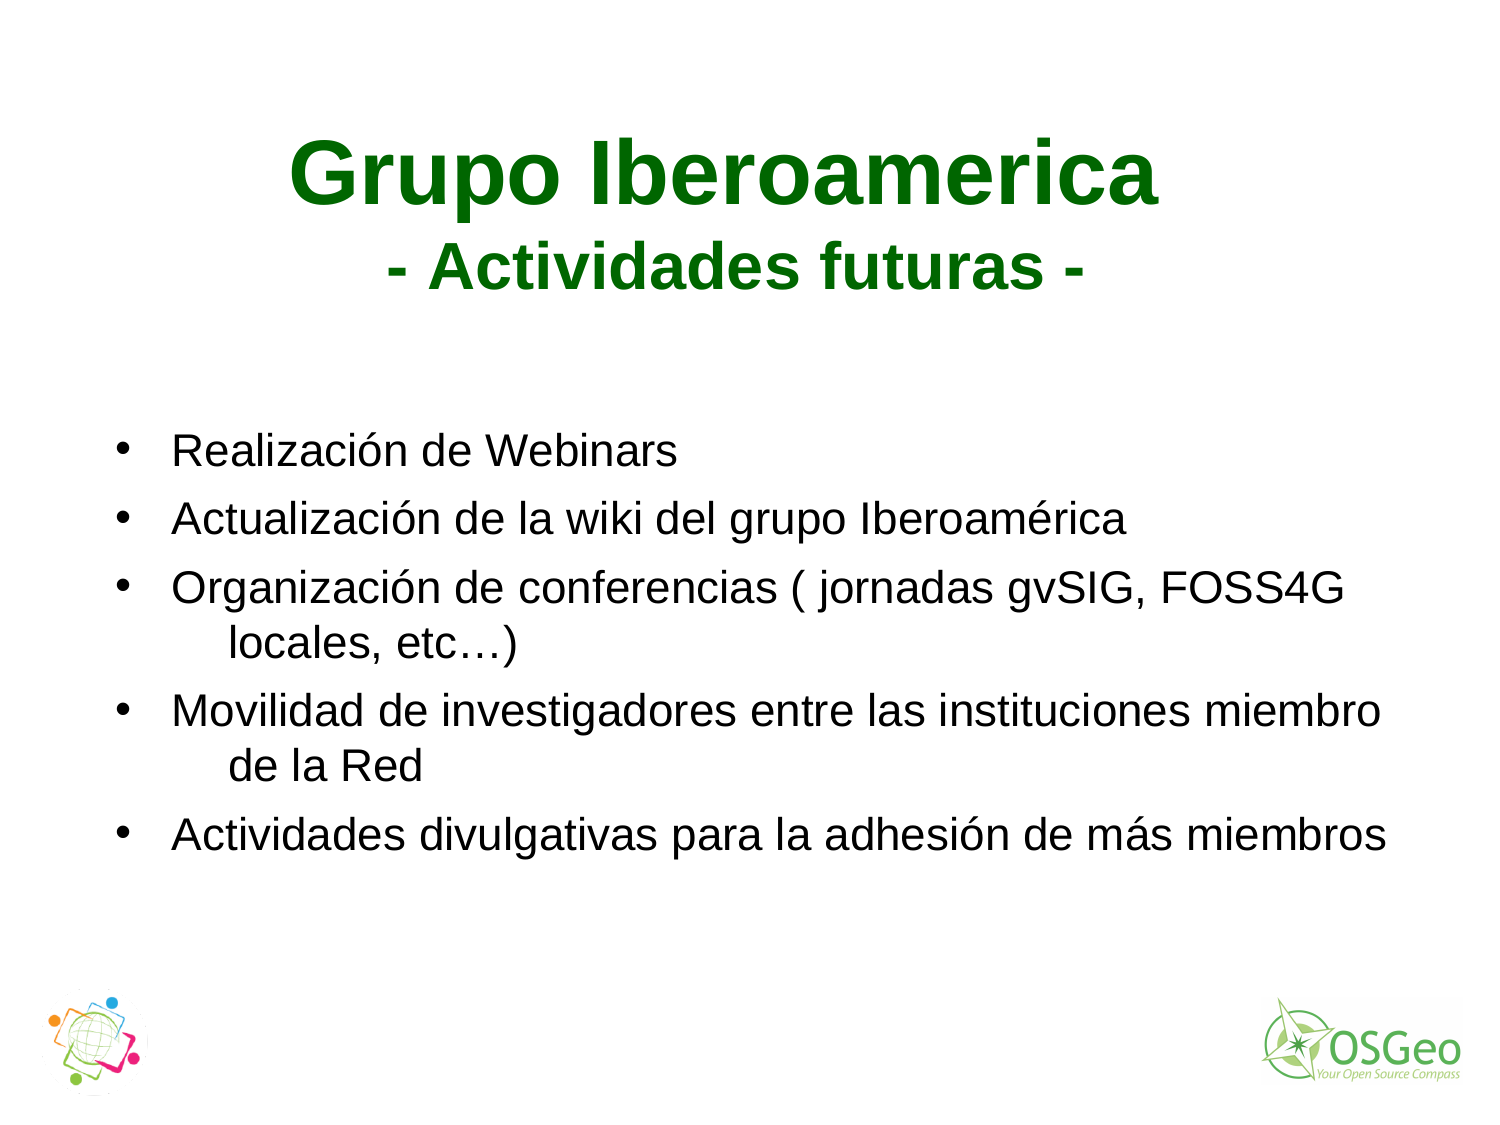

Grupo Iberoamerica
- Actividades futuras -
Realización de Webinars
Actualización de la wiki del grupo Iberoamérica
Organización de conferencias ( jornadas gvSIG, FOSS4G locales, etc…)
Movilidad de investigadores entre las instituciones miembro de la Red
Actividades divulgativas para la adhesión de más miembros